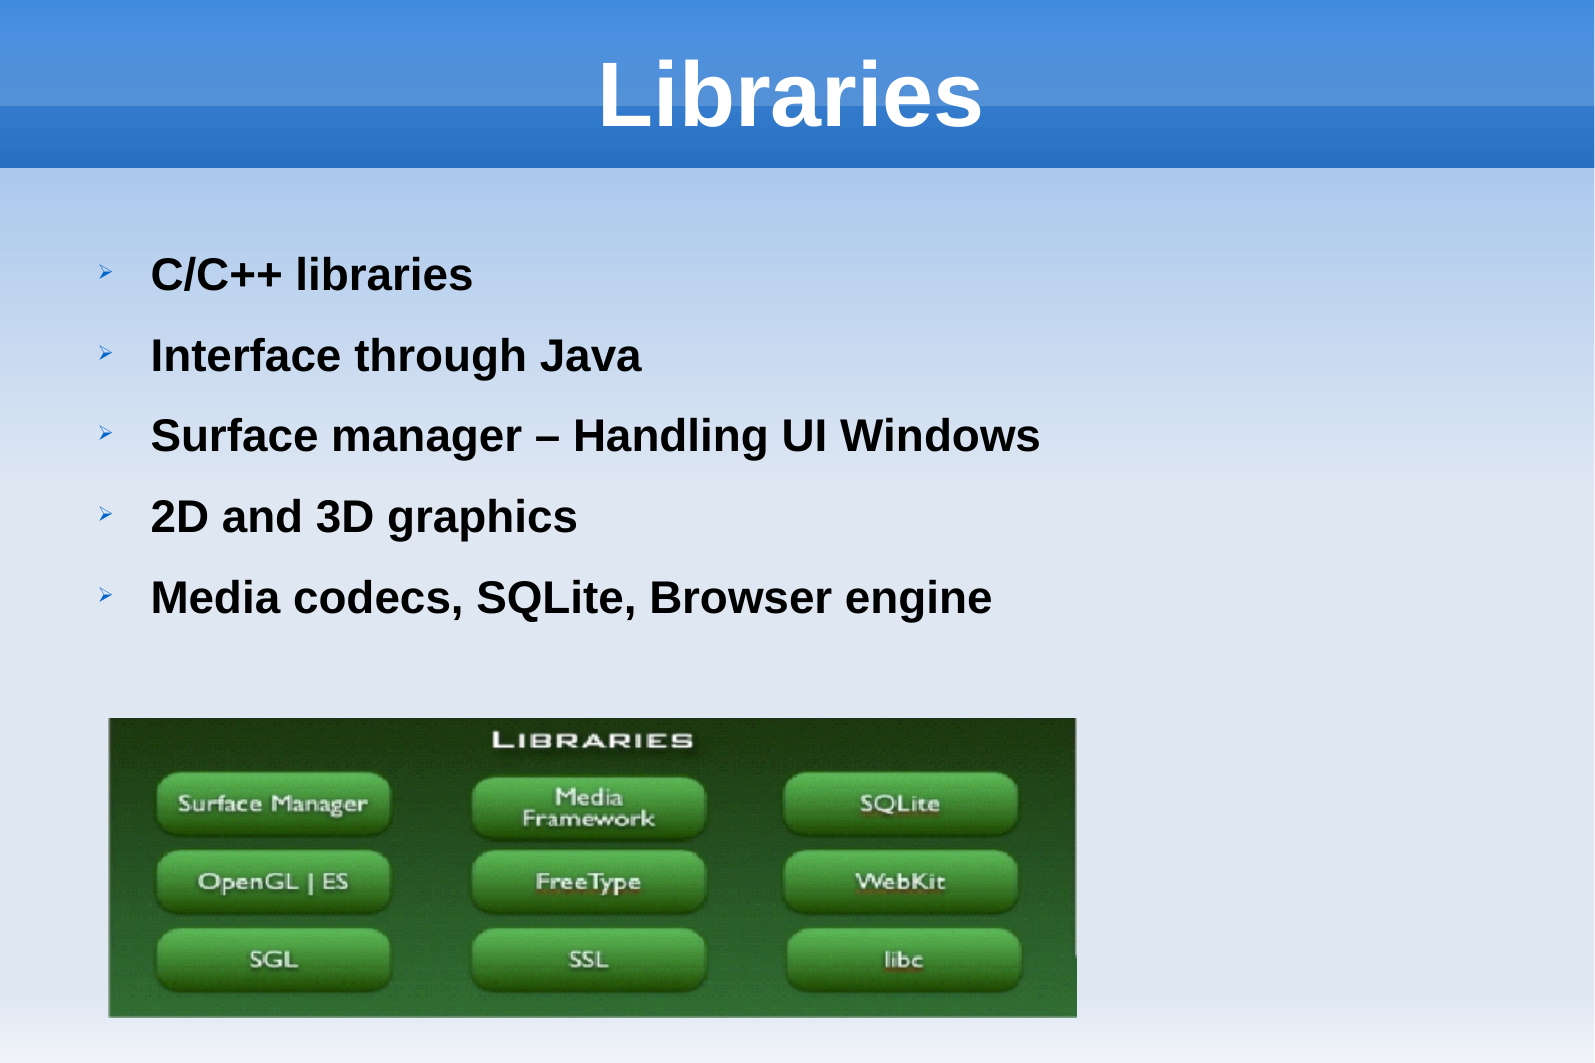

# Libraries
C/C++ libraries
Interface through Java
Surface manager – Handling UI Windows
2D and 3D graphics
Media codecs, SQLite, Browser engine